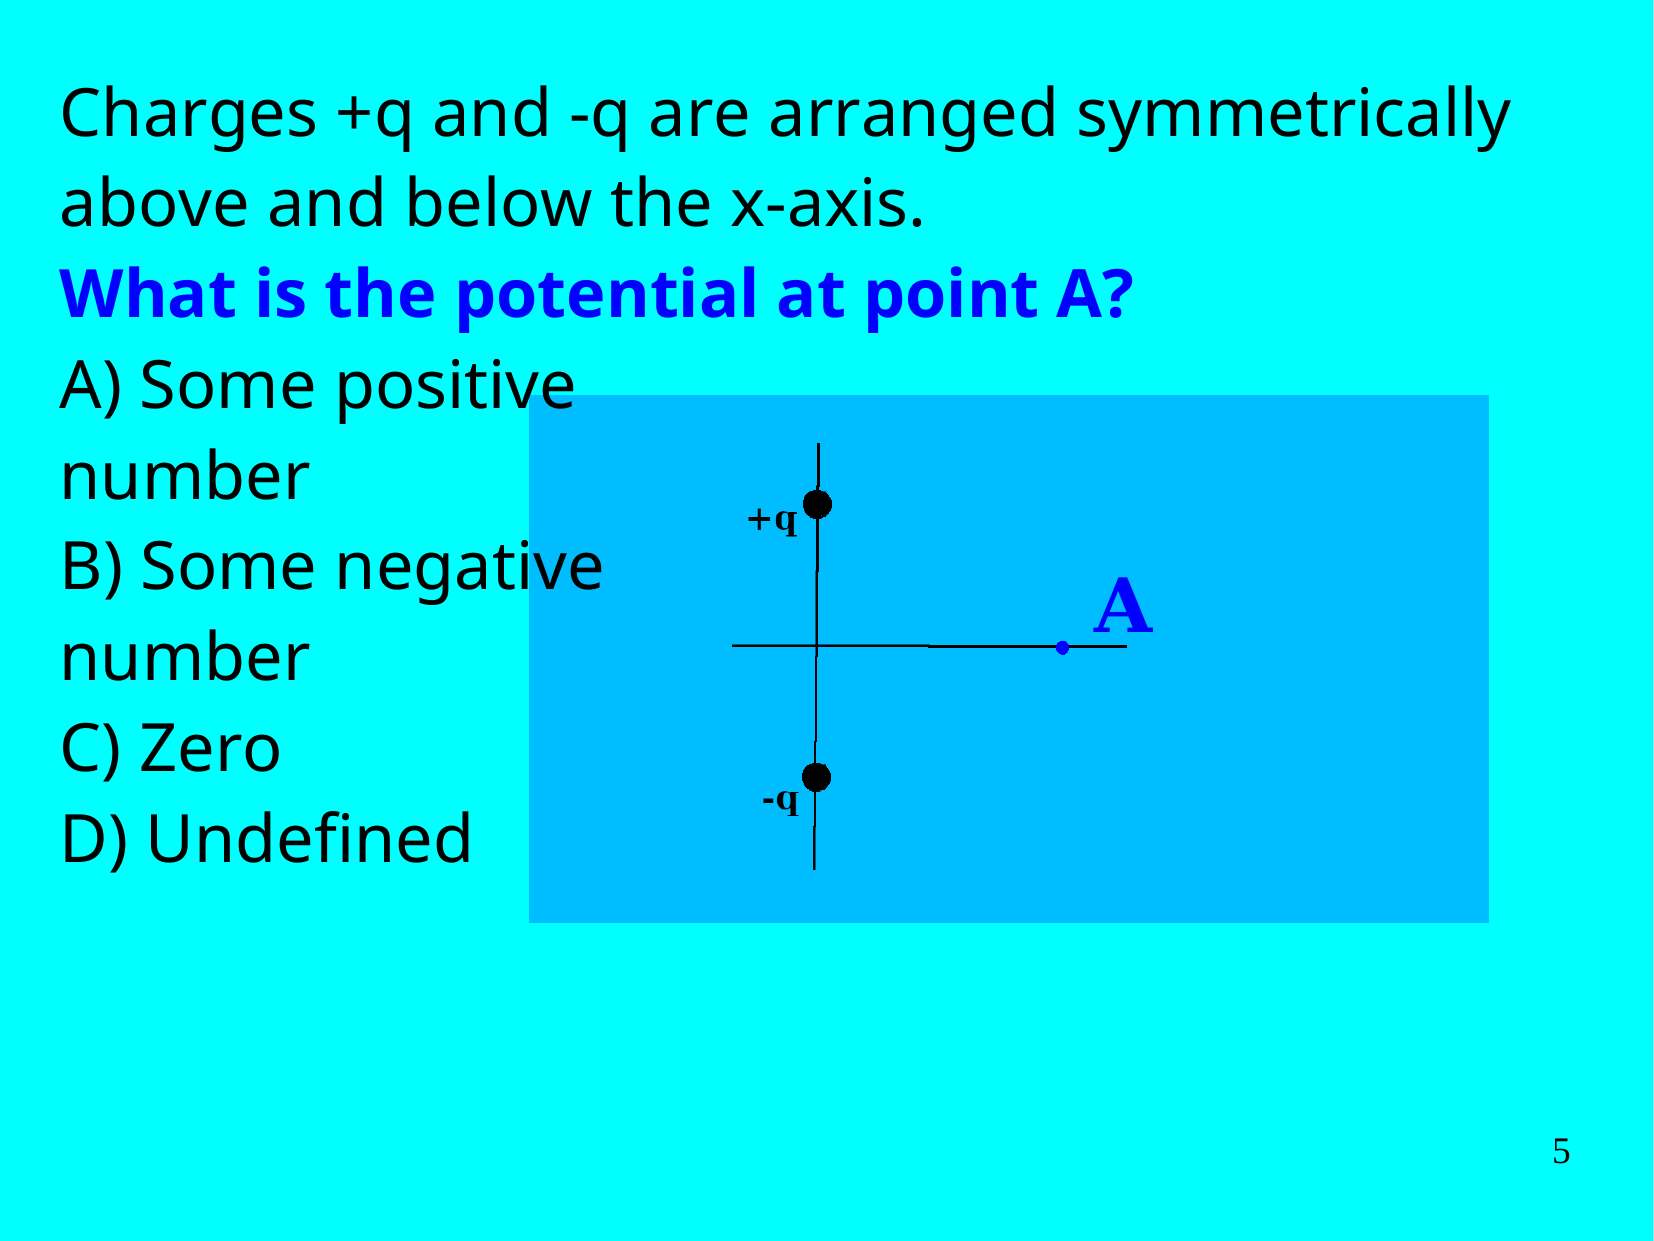

Charges +q and -q are arranged symmetrically
above and below the x-axis.
What is the potential at point A?
A) Some positive
number
B) Some negative
number
C) Zero
D) Undefined
A
5